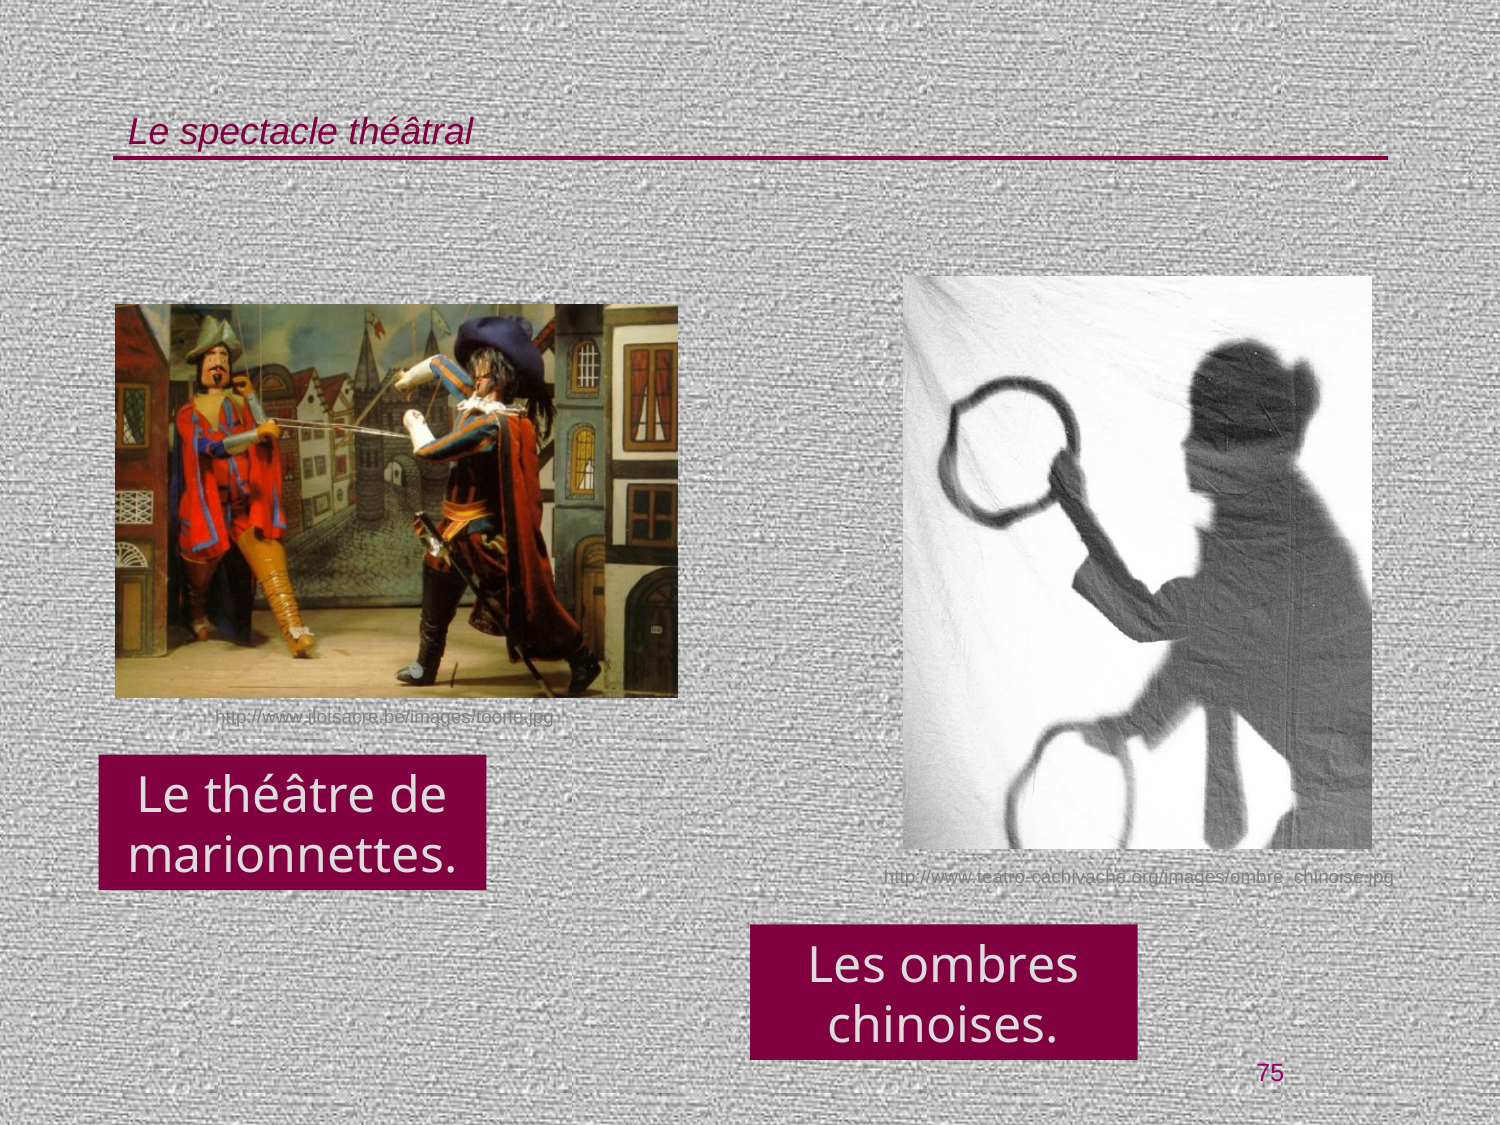

http://www.teatro-cachivache.org/images/ombre_chinoise.jpg
http://www.ilotsacre.be/images/toone.jpg
Le théâtre de marionnettes.
Les ombres chinoises.
75